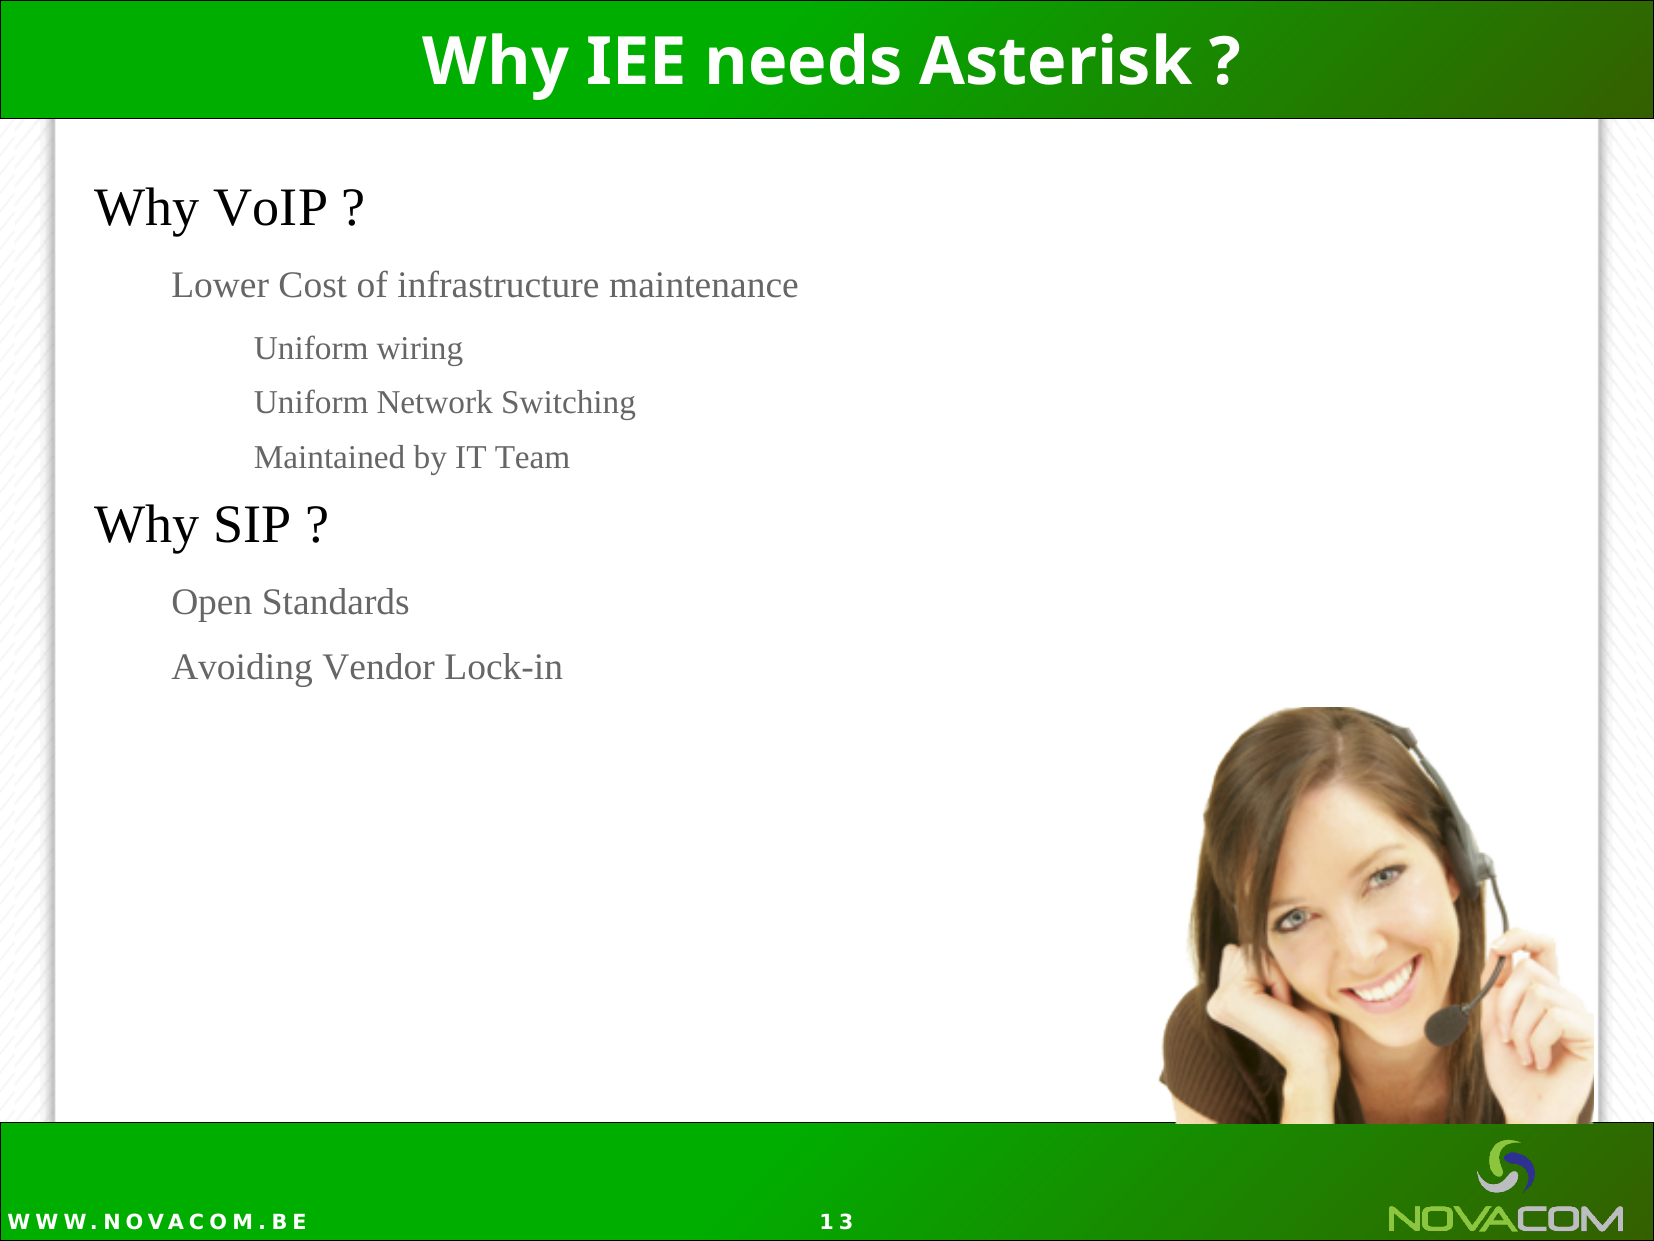

# Why IEE needs Asterisk ?
Why VoIP ?
Lower Cost of infrastructure maintenance
Uniform wiring
Uniform Network Switching
Maintained by IT Team
Why SIP ?
Open Standards
Avoiding Vendor Lock-in